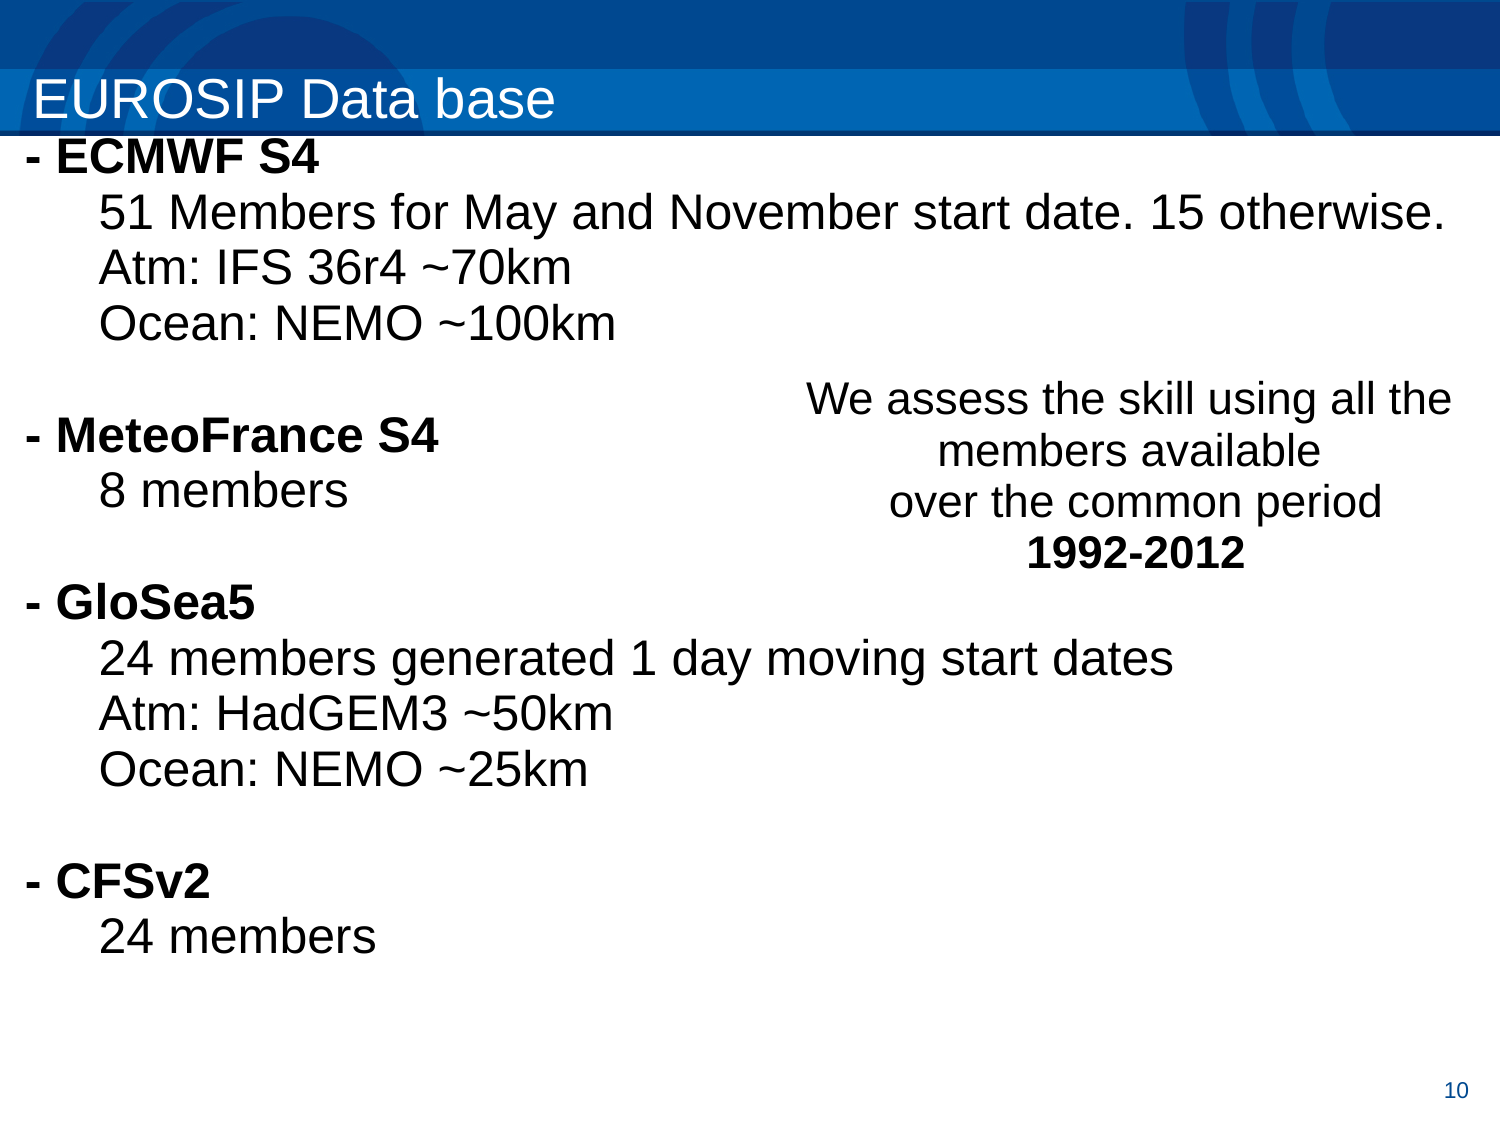

# EUROSIP Data base
- ECMWF S4
	51 Members for May and November start date. 15 otherwise.
	Atm: IFS 36r4 ~70km
	Ocean: NEMO ~100km
- MeteoFrance S4
	8 members
- GloSea5
	24 members generated 1 day moving start dates
	Atm: HadGEM3 ~50km
	Ocean: NEMO ~25km
- CFSv2
	24 members
We assess the skill using all the
members available
over the common period
1992-2012